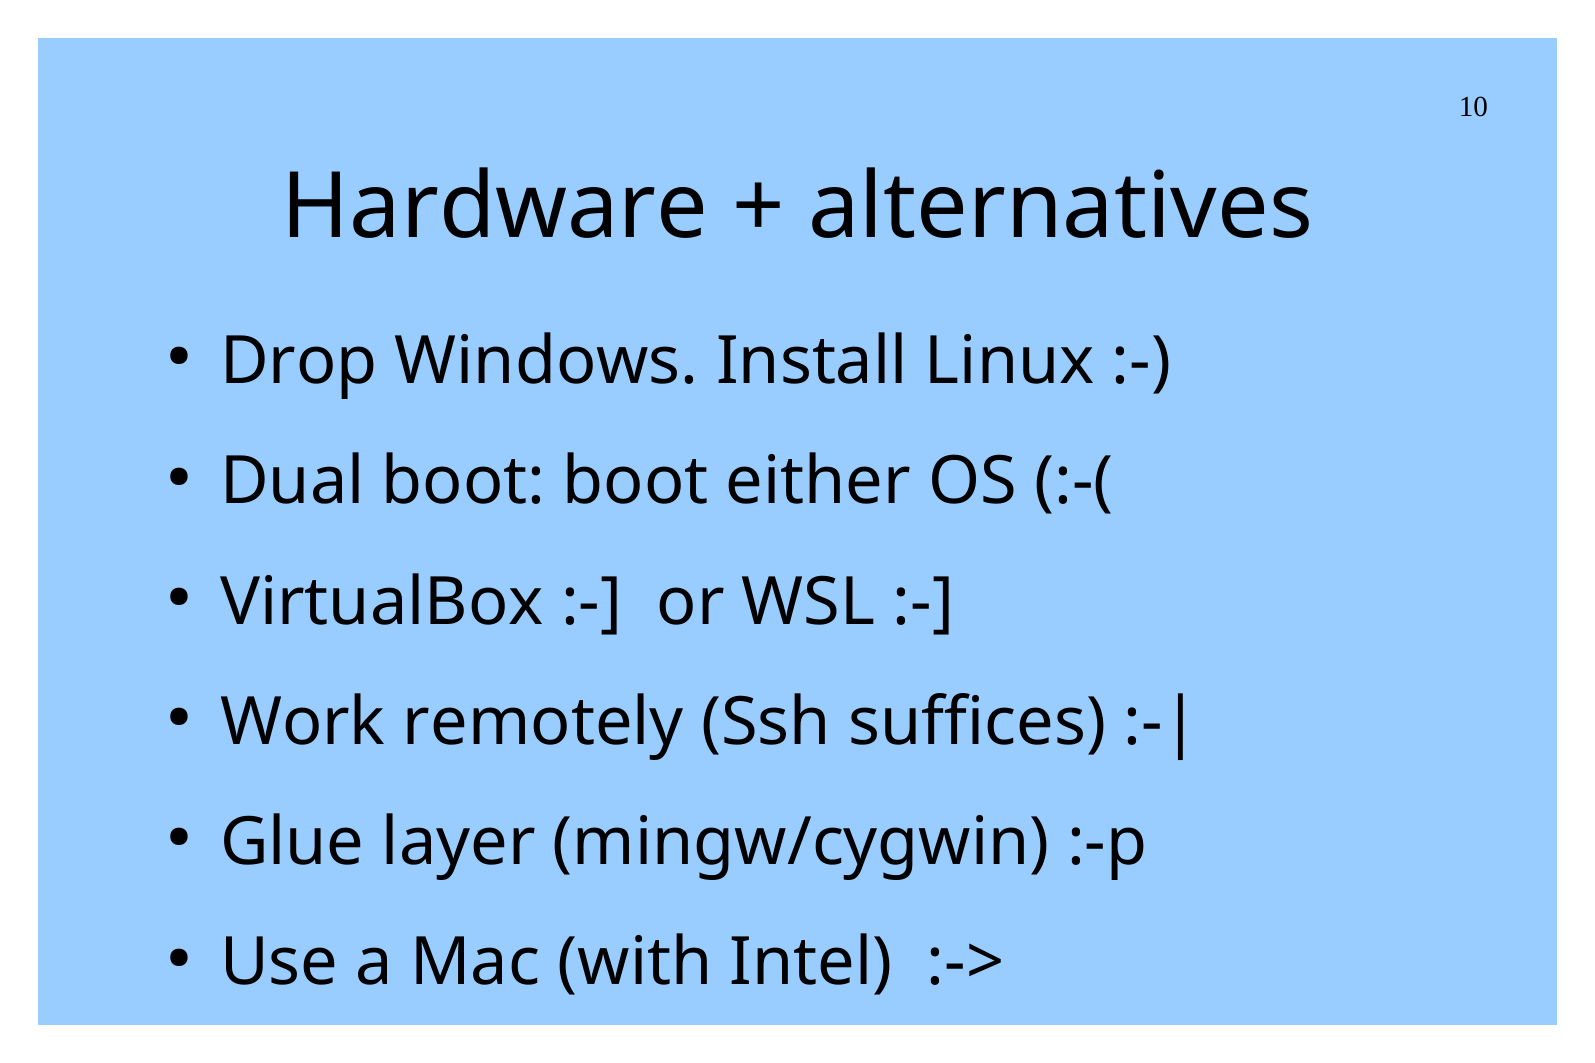

10
# Hardware + alternatives
Drop Windows. Install Linux :-)
Dual boot: boot either OS (:-(
VirtualBox :-] or WSL :-]
Work remotely (Ssh suffices) :-|
Glue layer (mingw/cygwin) :-p
Use a Mac (with Intel) :->